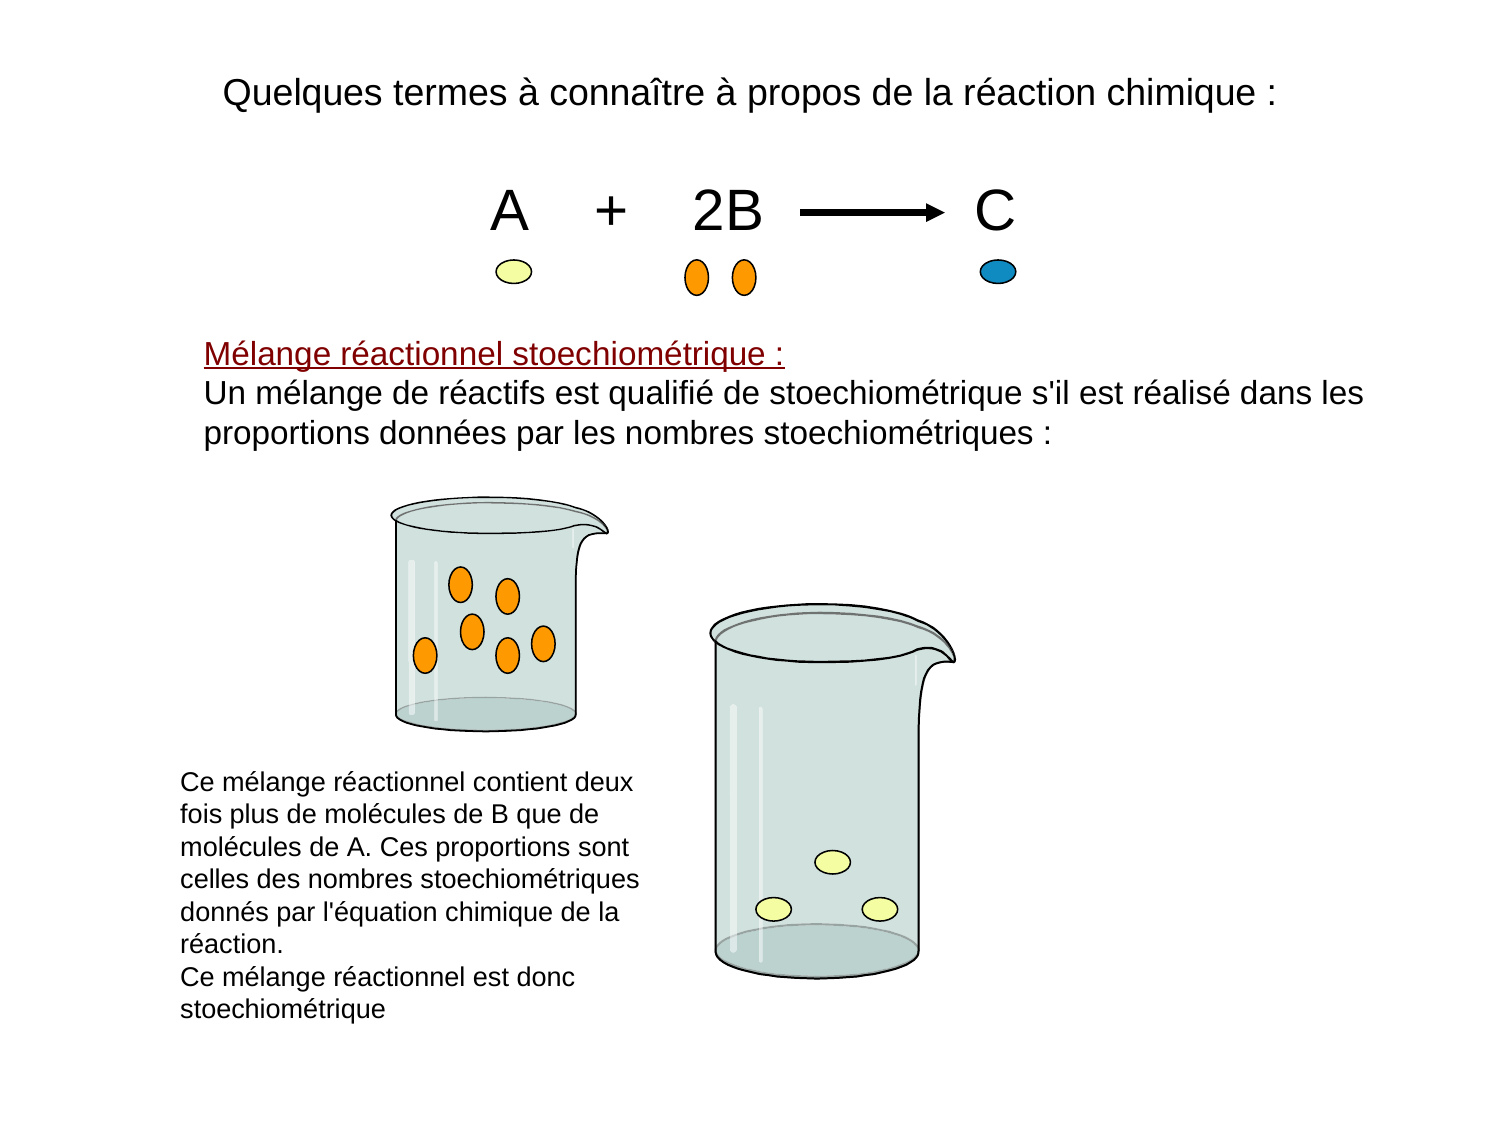

Quelques termes à connaître à propos de la réaction chimique :
# A + 2B C
Mélange réactionnel stoechiométrique :
Un mélange de réactifs est qualifié de stoechiométrique s'il est réalisé dans les proportions données par les nombres stoechiométriques :
Ce mélange réactionnel contient deux fois plus de molécules de B que de molécules de A. Ces proportions sont celles des nombres stoechiométriques donnés par l'équation chimique de la réaction.
Ce mélange réactionnel est donc stoechiométrique